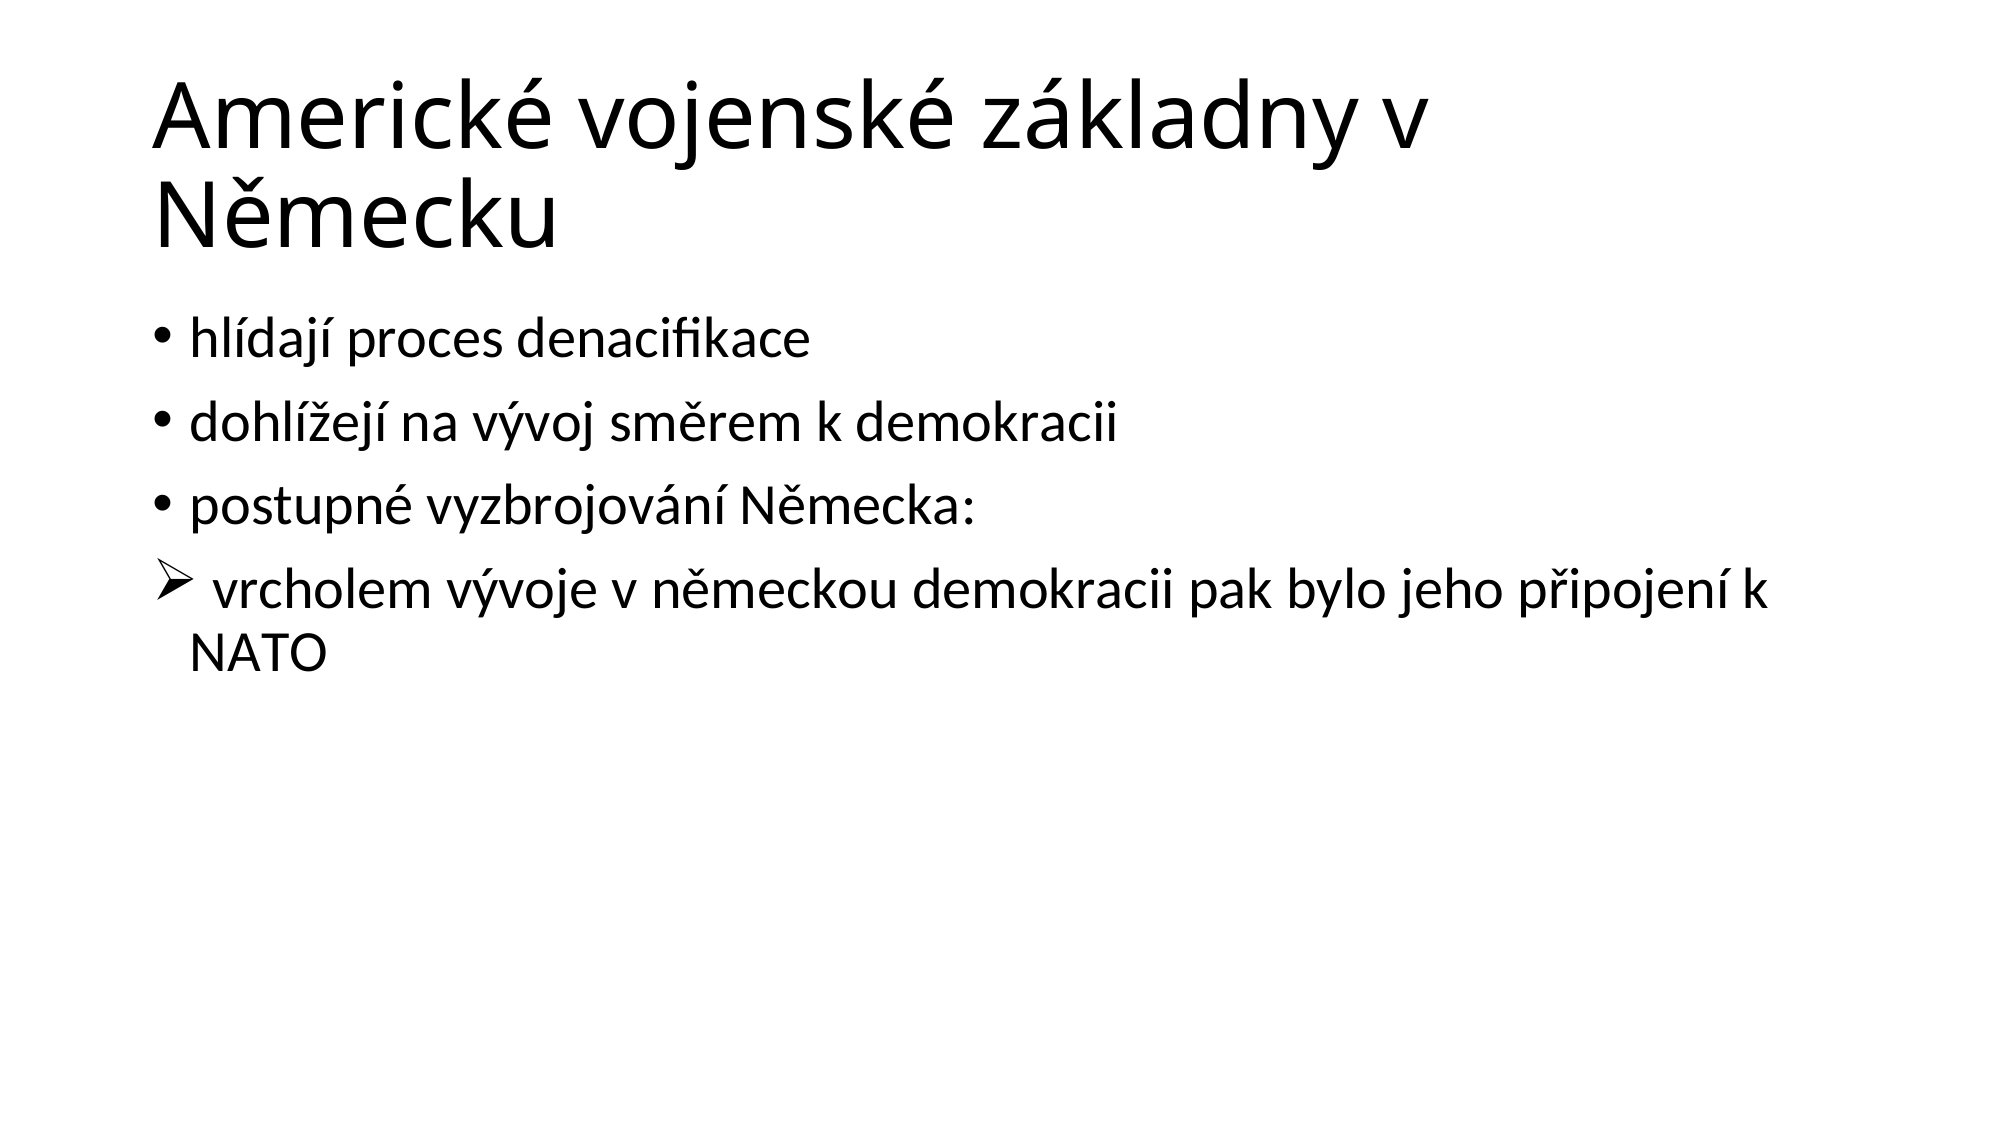

# Americké vojenské základny v Německu
hlídají proces denacifikace
dohlížejí na vývoj směrem k demokracii
postupné vyzbrojování Německa:
 vrcholem vývoje v německou demokracii pak bylo jeho připojení k NATO